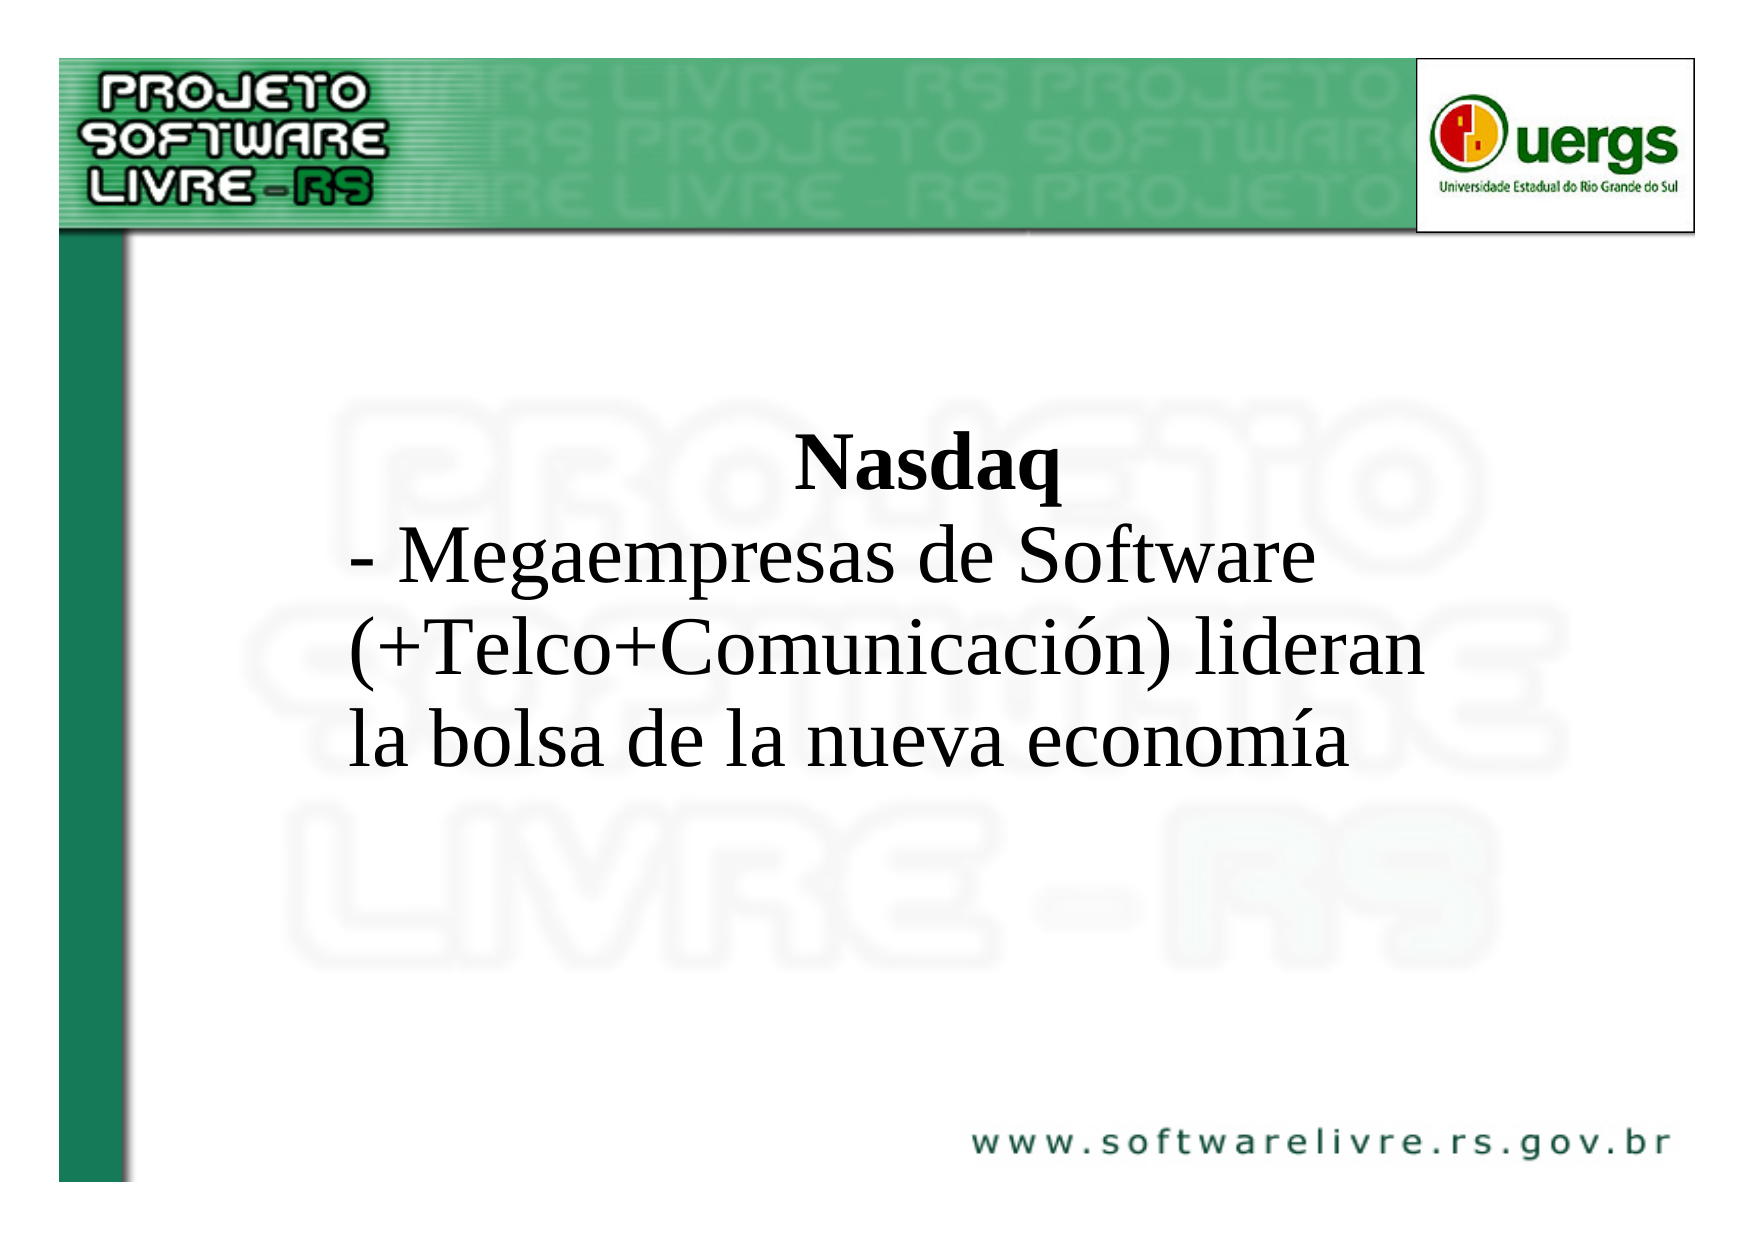

Nasdaq
- Megaempresas de Software
(+Telco+Comunicación) lideran
la bolsa de la nueva economía